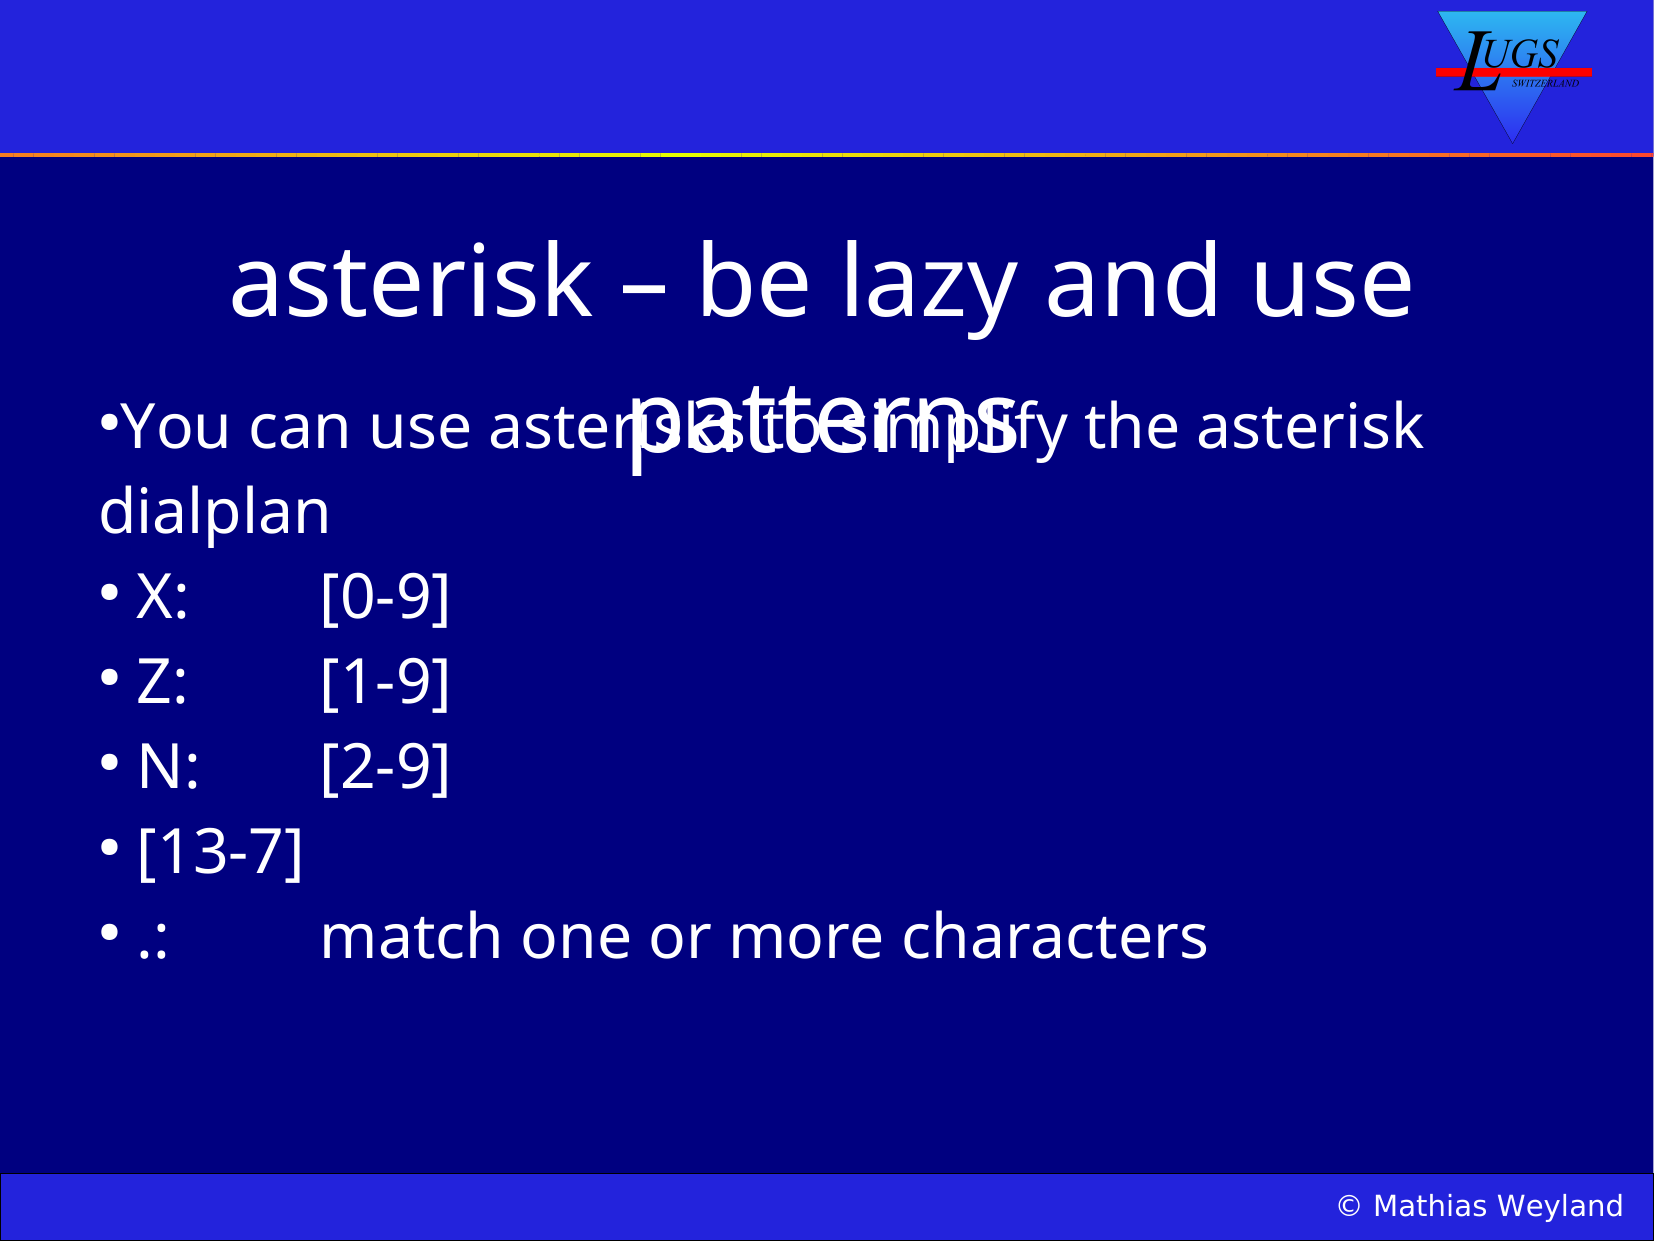

asterisk – be lazy and use patterns
You can use asterisks to simplify the asterisk dialplan
 X: 		[0-9]
 Z: 		[1-9]
 N:		[2-9]
 [13-7]
 .:			match one or more characters
© Mathias Weyland